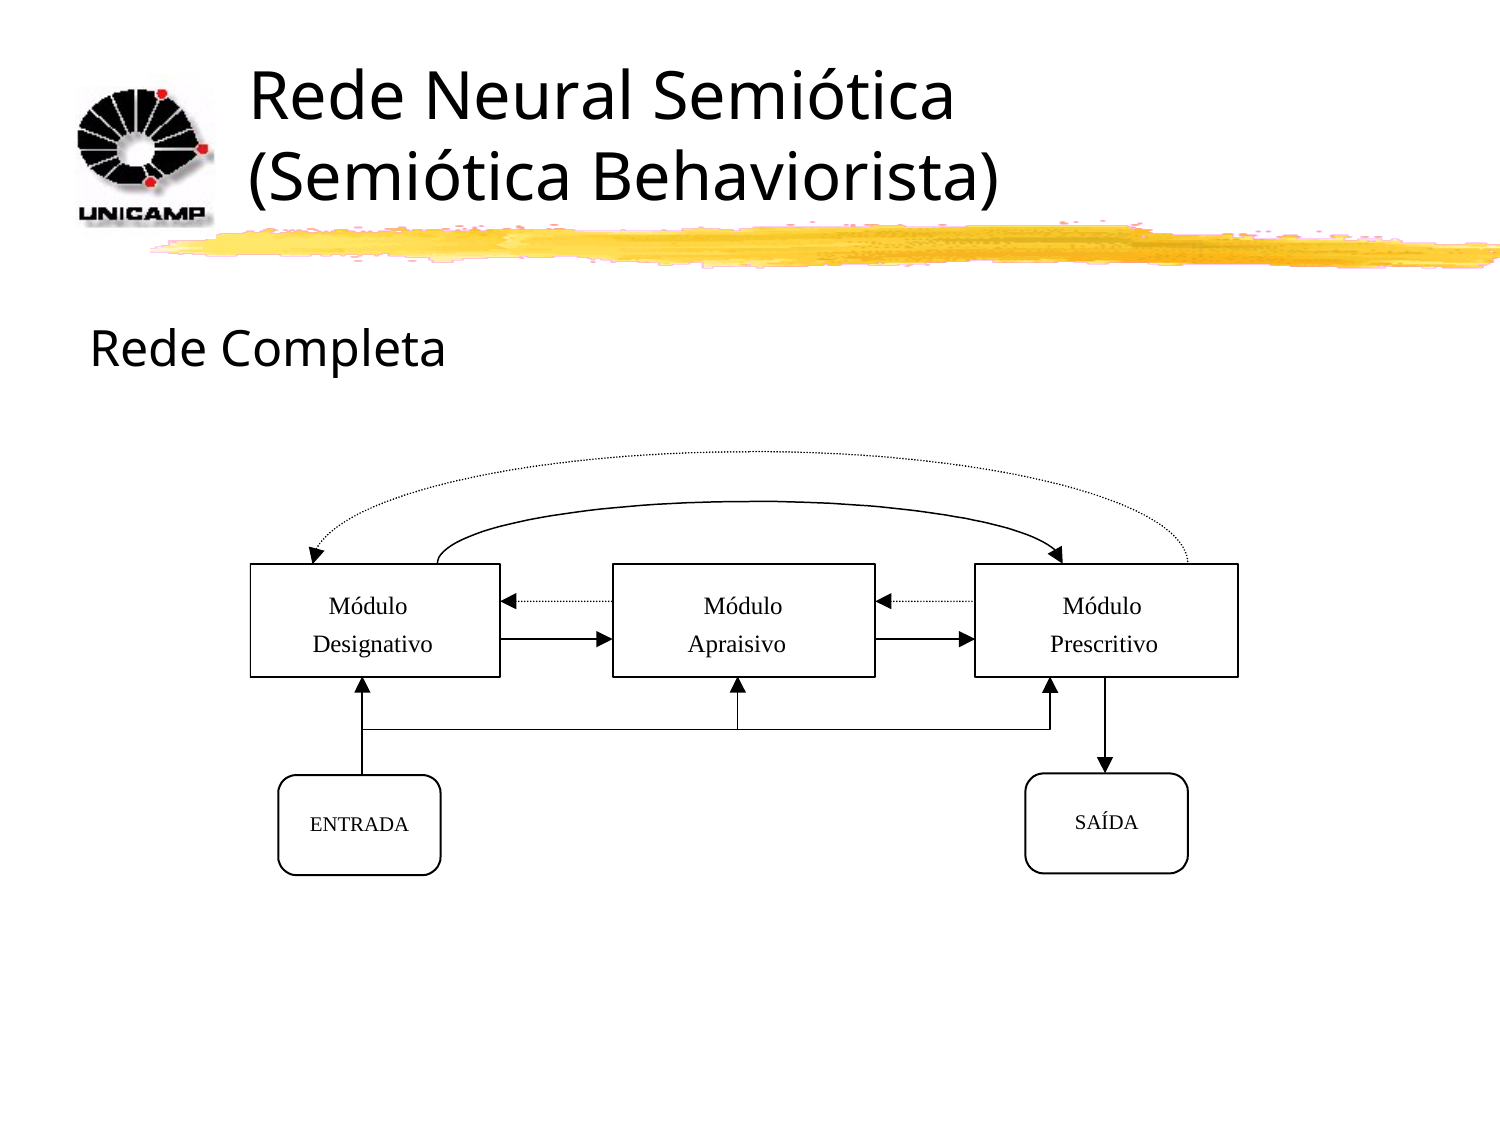

# Rede Neural Semiótica (Semiótica Behaviorista)
Rede Completa